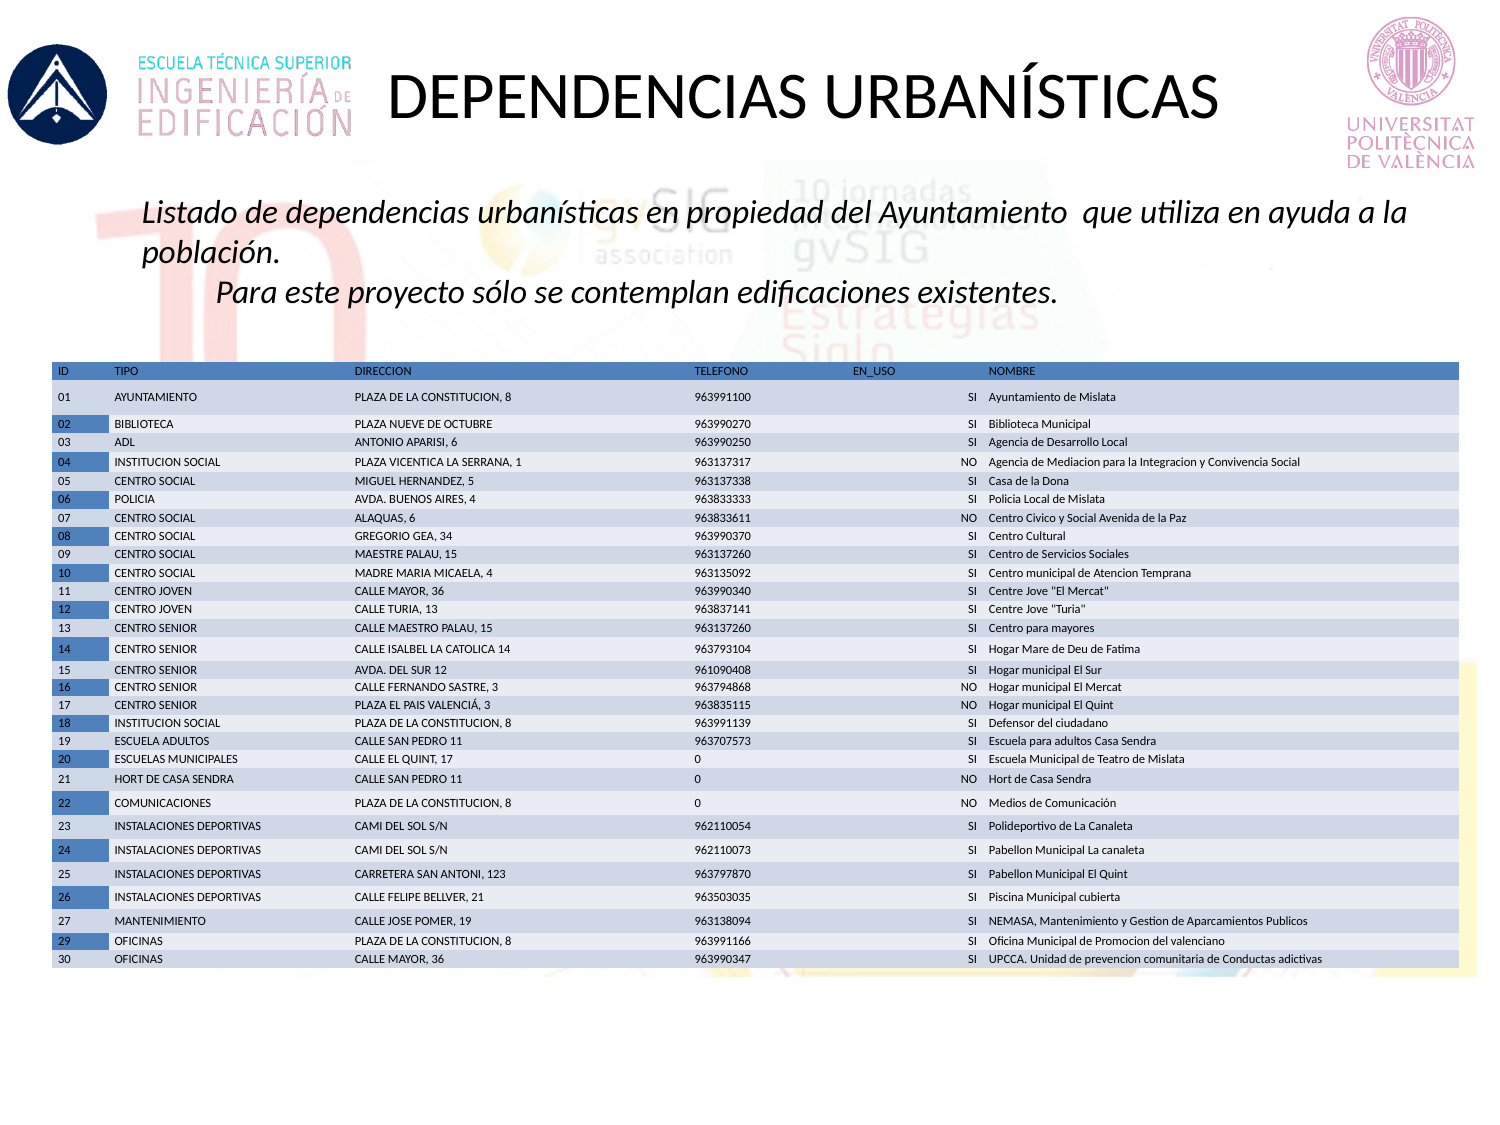

DEPENDENCIAS URBANÍSTICAS
#
Listado de dependencias urbanísticas en propiedad del Ayuntamiento que utiliza en ayuda a la población.
	Para este proyecto sólo se contemplan edificaciones existentes.
| ID | TIPO | DIRECCION | TELEFONO | EN\_USO | NOMBRE |
| --- | --- | --- | --- | --- | --- |
| 01 | AYUNTAMIENTO | PLAZA DE LA CONSTITUCION, 8 | 963991100 | SI | Ayuntamiento de Mislata |
| 02 | BIBLIOTECA | PLAZA NUEVE DE OCTUBRE | 963990270 | SI | Biblioteca Municipal |
| 03 | ADL | ANTONIO APARISI, 6 | 963990250 | SI | Agencia de Desarrollo Local |
| 04 | INSTITUCION SOCIAL | PLAZA VICENTICA LA SERRANA, 1 | 963137317 | NO | Agencia de Mediacion para la Integracion y Convivencia Social |
| 05 | CENTRO SOCIAL | MIGUEL HERNANDEZ, 5 | 963137338 | SI | Casa de la Dona |
| 06 | POLICIA | AVDA. BUENOS AIRES, 4 | 963833333 | SI | Policia Local de Mislata |
| 07 | CENTRO SOCIAL | ALAQUAS, 6 | 963833611 | NO | Centro Civico y Social Avenida de la Paz |
| 08 | CENTRO SOCIAL | GREGORIO GEA, 34 | 963990370 | SI | Centro Cultural |
| 09 | CENTRO SOCIAL | MAESTRE PALAU, 15 | 963137260 | SI | Centro de Servicios Sociales |
| 10 | CENTRO SOCIAL | MADRE MARIA MICAELA, 4 | 963135092 | SI | Centro municipal de Atencion Temprana |
| 11 | CENTRO JOVEN | CALLE MAYOR, 36 | 963990340 | SI | Centre Jove "El Mercat" |
| 12 | CENTRO JOVEN | CALLE TURIA, 13 | 963837141 | SI | Centre Jove "Turia" |
| 13 | CENTRO SENIOR | CALLE MAESTRO PALAU, 15 | 963137260 | SI | Centro para mayores |
| 14 | CENTRO SENIOR | CALLE ISALBEL LA CATOLICA 14 | 963793104 | SI | Hogar Mare de Deu de Fatima |
| 15 | CENTRO SENIOR | AVDA. DEL SUR 12 | 961090408 | SI | Hogar municipal El Sur |
| 16 | CENTRO SENIOR | CALLE FERNANDO SASTRE, 3 | 963794868 | NO | Hogar municipal El Mercat |
| 17 | CENTRO SENIOR | PLAZA EL PAIS VALENCIÁ, 3 | 963835115 | NO | Hogar municipal El Quint |
| 18 | INSTITUCION SOCIAL | PLAZA DE LA CONSTITUCION, 8 | 963991139 | SI | Defensor del ciudadano |
| 19 | ESCUELA ADULTOS | CALLE SAN PEDRO 11 | 963707573 | SI | Escuela para adultos Casa Sendra |
| 20 | ESCUELAS MUNICIPALES | CALLE EL QUINT, 17 | 0 | SI | Escuela Municipal de Teatro de Mislata |
| 21 | HORT DE CASA SENDRA | CALLE SAN PEDRO 11 | 0 | NO | Hort de Casa Sendra |
| 22 | COMUNICACIONES | PLAZA DE LA CONSTITUCION, 8 | 0 | NO | Medios de Comunicación |
| 23 | INSTALACIONES DEPORTIVAS | CAMI DEL SOL S/N | 962110054 | SI | Polideportivo de La Canaleta |
| 24 | INSTALACIONES DEPORTIVAS | CAMI DEL SOL S/N | 962110073 | SI | Pabellon Municipal La canaleta |
| 25 | INSTALACIONES DEPORTIVAS | CARRETERA SAN ANTONI, 123 | 963797870 | SI | Pabellon Municipal El Quint |
| 26 | INSTALACIONES DEPORTIVAS | CALLE FELIPE BELLVER, 21 | 963503035 | SI | Piscina Municipal cubierta |
| 27 | MANTENIMIENTO | CALLE JOSE POMER, 19 | 963138094 | SI | NEMASA, Mantenimiento y Gestion de Aparcamientos Publicos |
| 29 | OFICINAS | PLAZA DE LA CONSTITUCION, 8 | 963991166 | SI | Oficina Municipal de Promocion del valenciano |
| 30 | OFICINAS | CALLE MAYOR, 36 | 963990347 | SI | UPCCA. Unidad de prevencion comunitaria de Conductas adictivas |